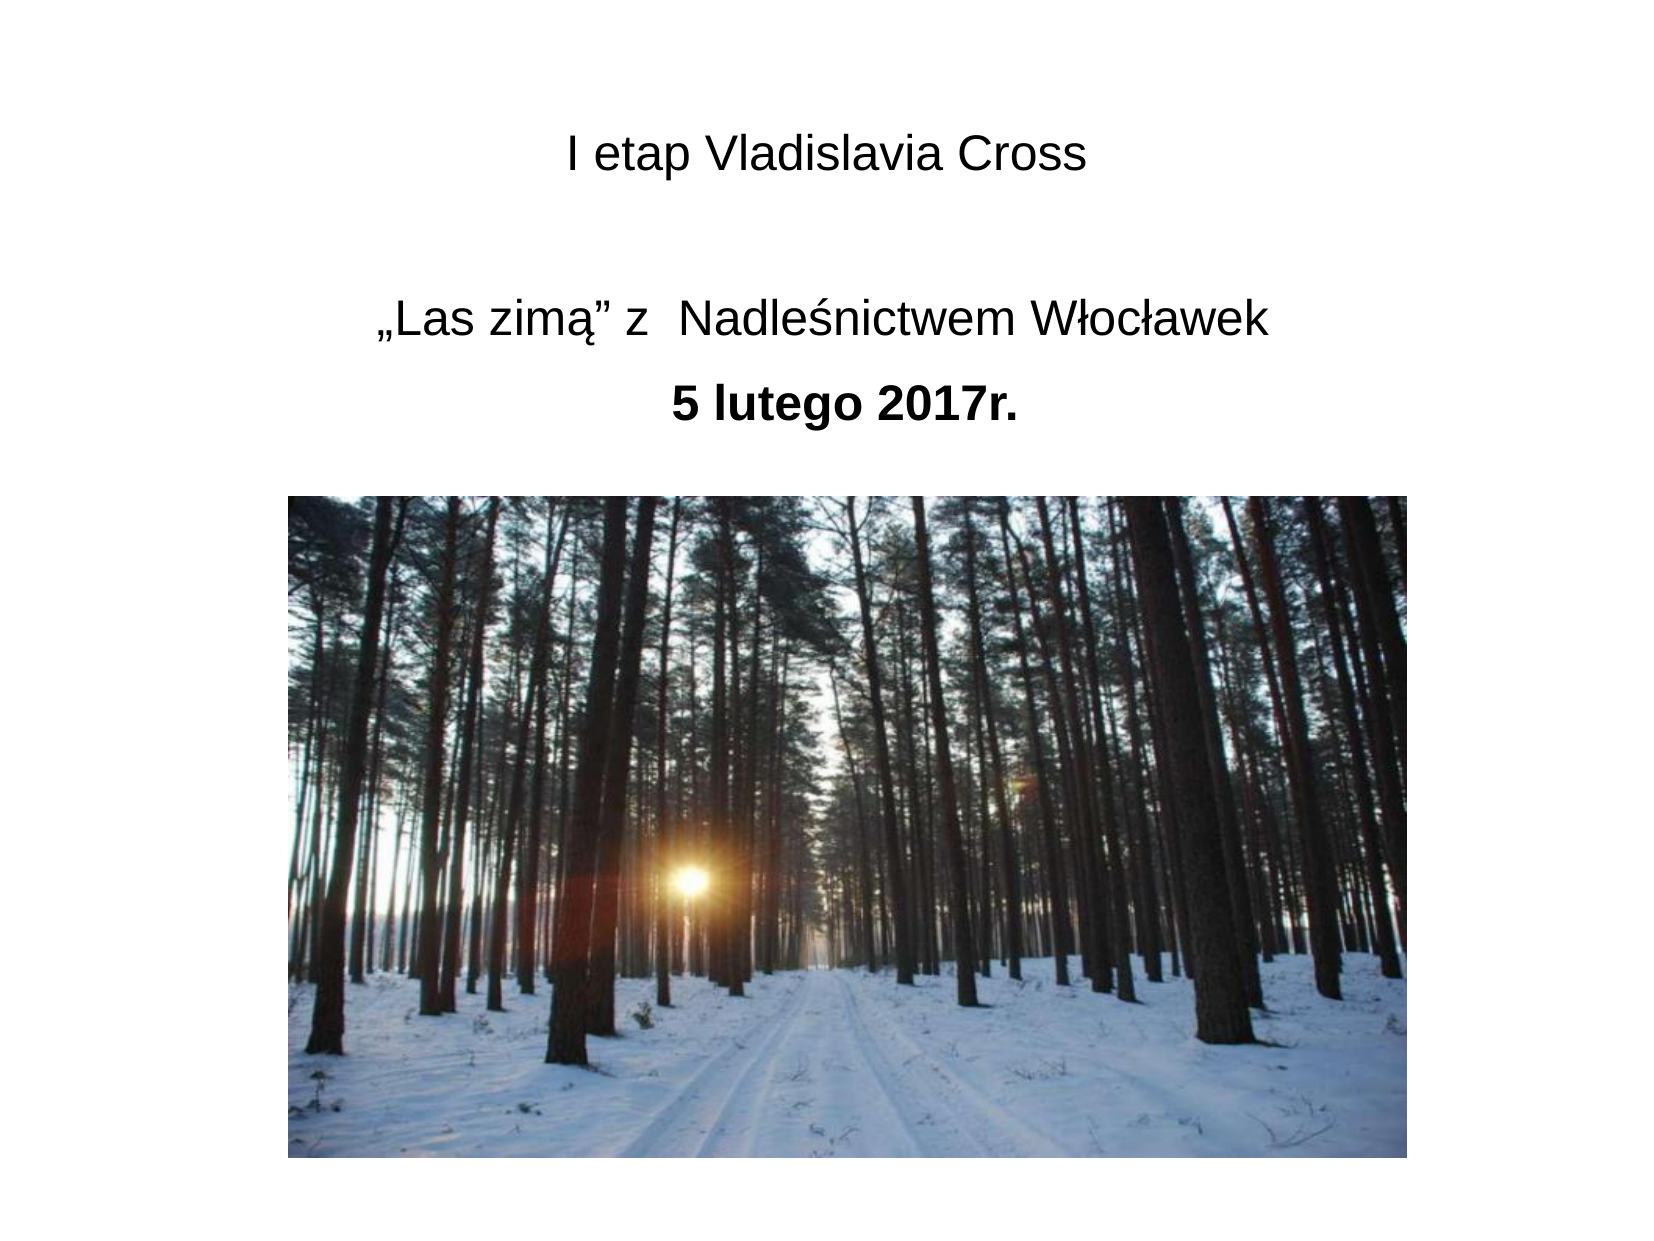

# I etap Vladislavia Cross
 „Las zimą” z Nadleśnictwem Włocławek
 5 lutego 2017r.